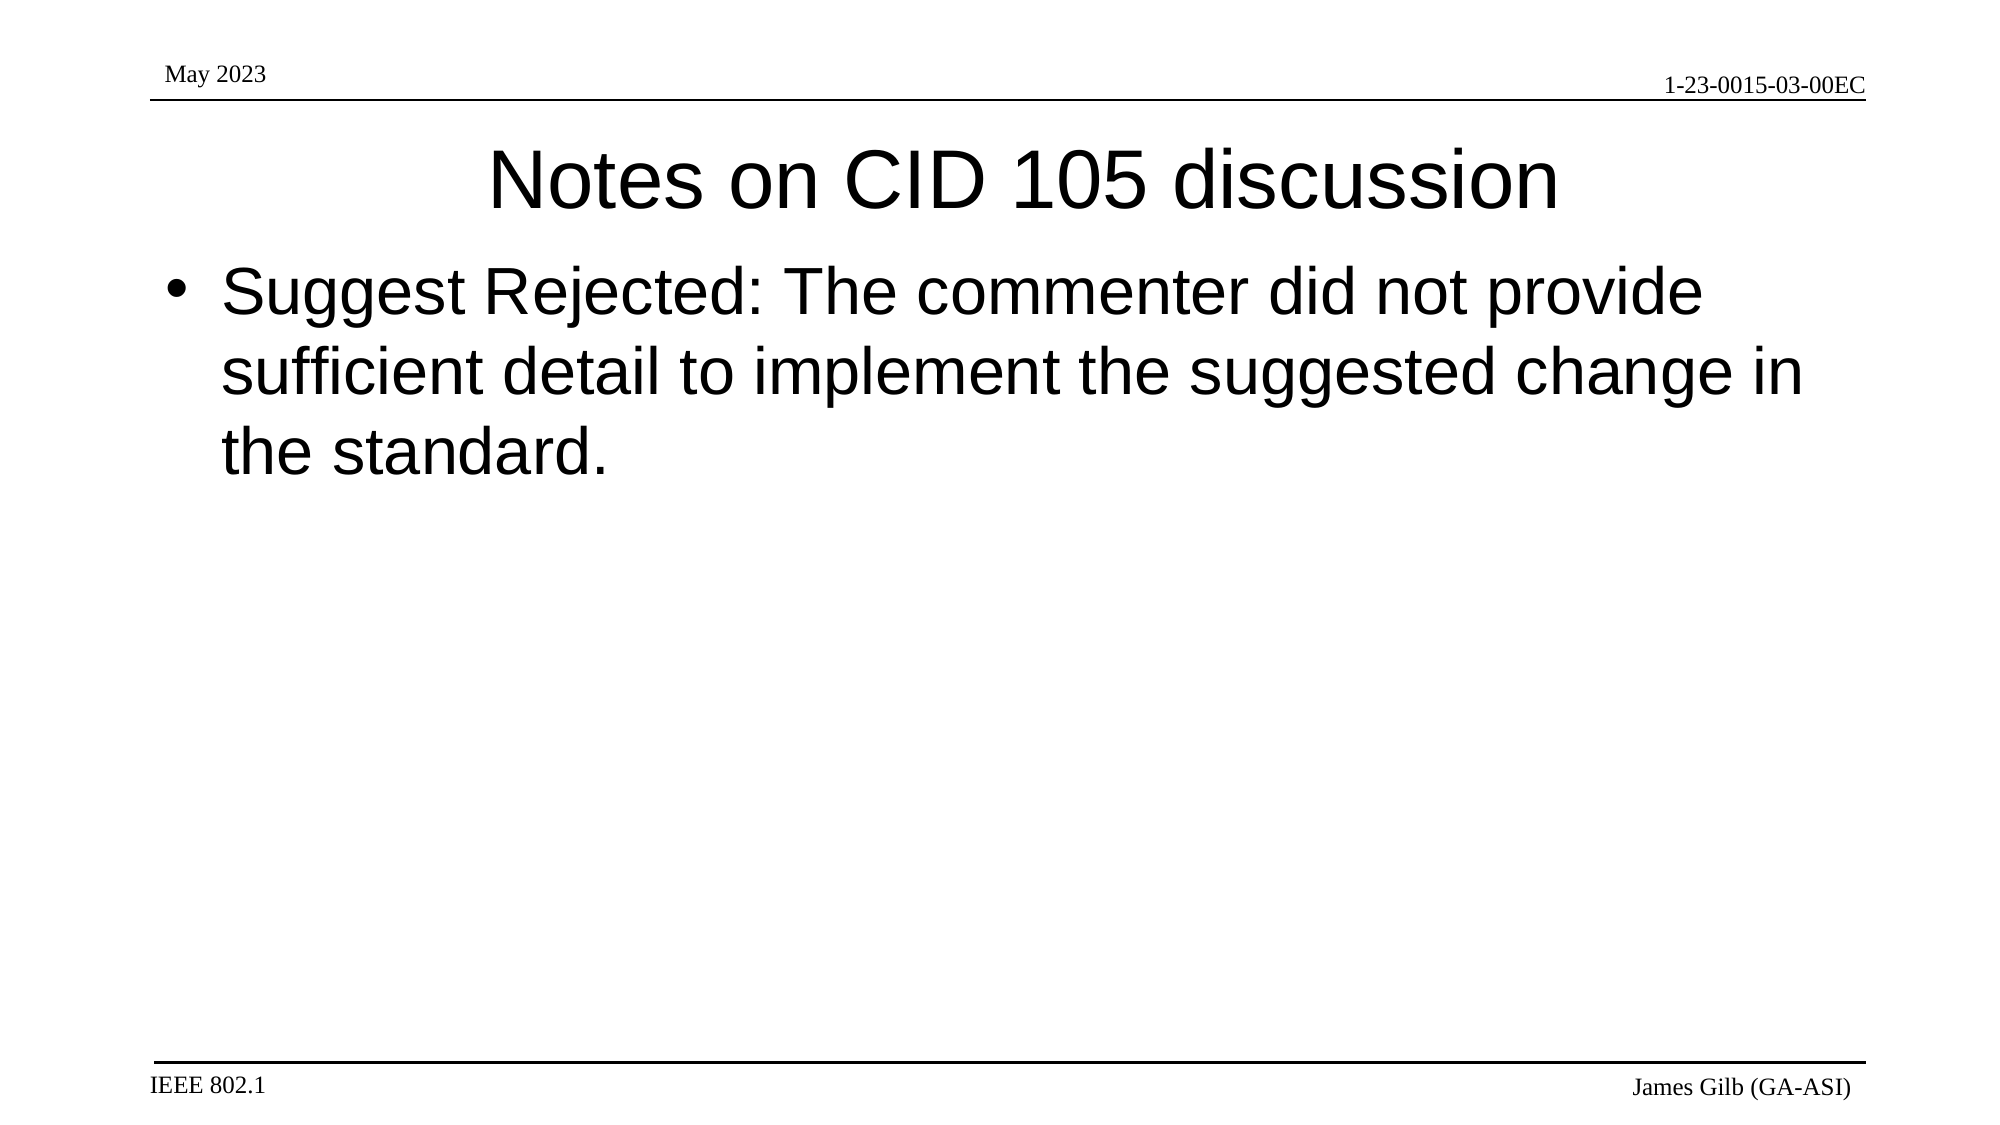

# Notes on CID 105 discussion
Suggest Rejected: The commenter did not provide sufficient detail to implement the suggested change in the standard.